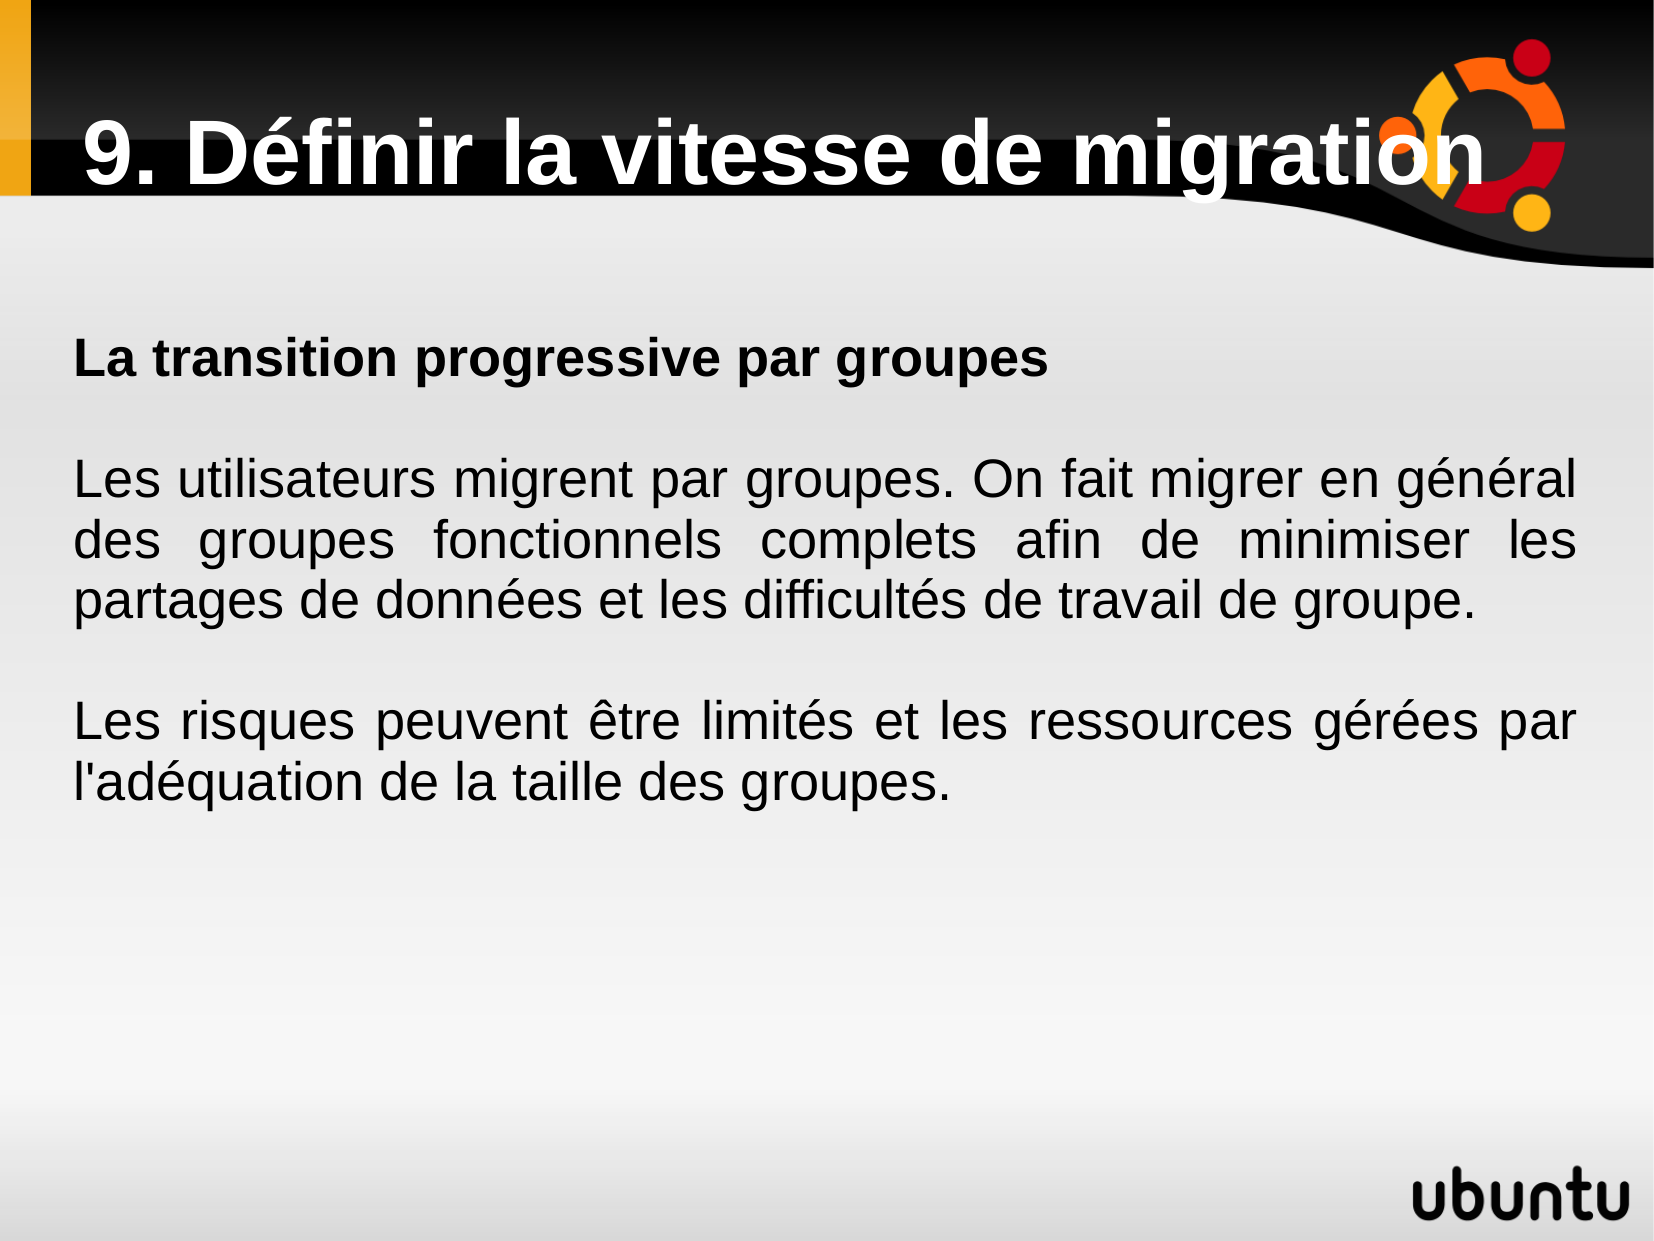

# 9. Définir la vitesse de migration
La transition progressive par groupes
Les utilisateurs migrent par groupes. On fait migrer en général des groupes fonctionnels complets afin de minimiser les partages de données et les difficultés de travail de groupe.
Les risques peuvent être limités et les ressources gérées par l'adéquation de la taille des groupes.